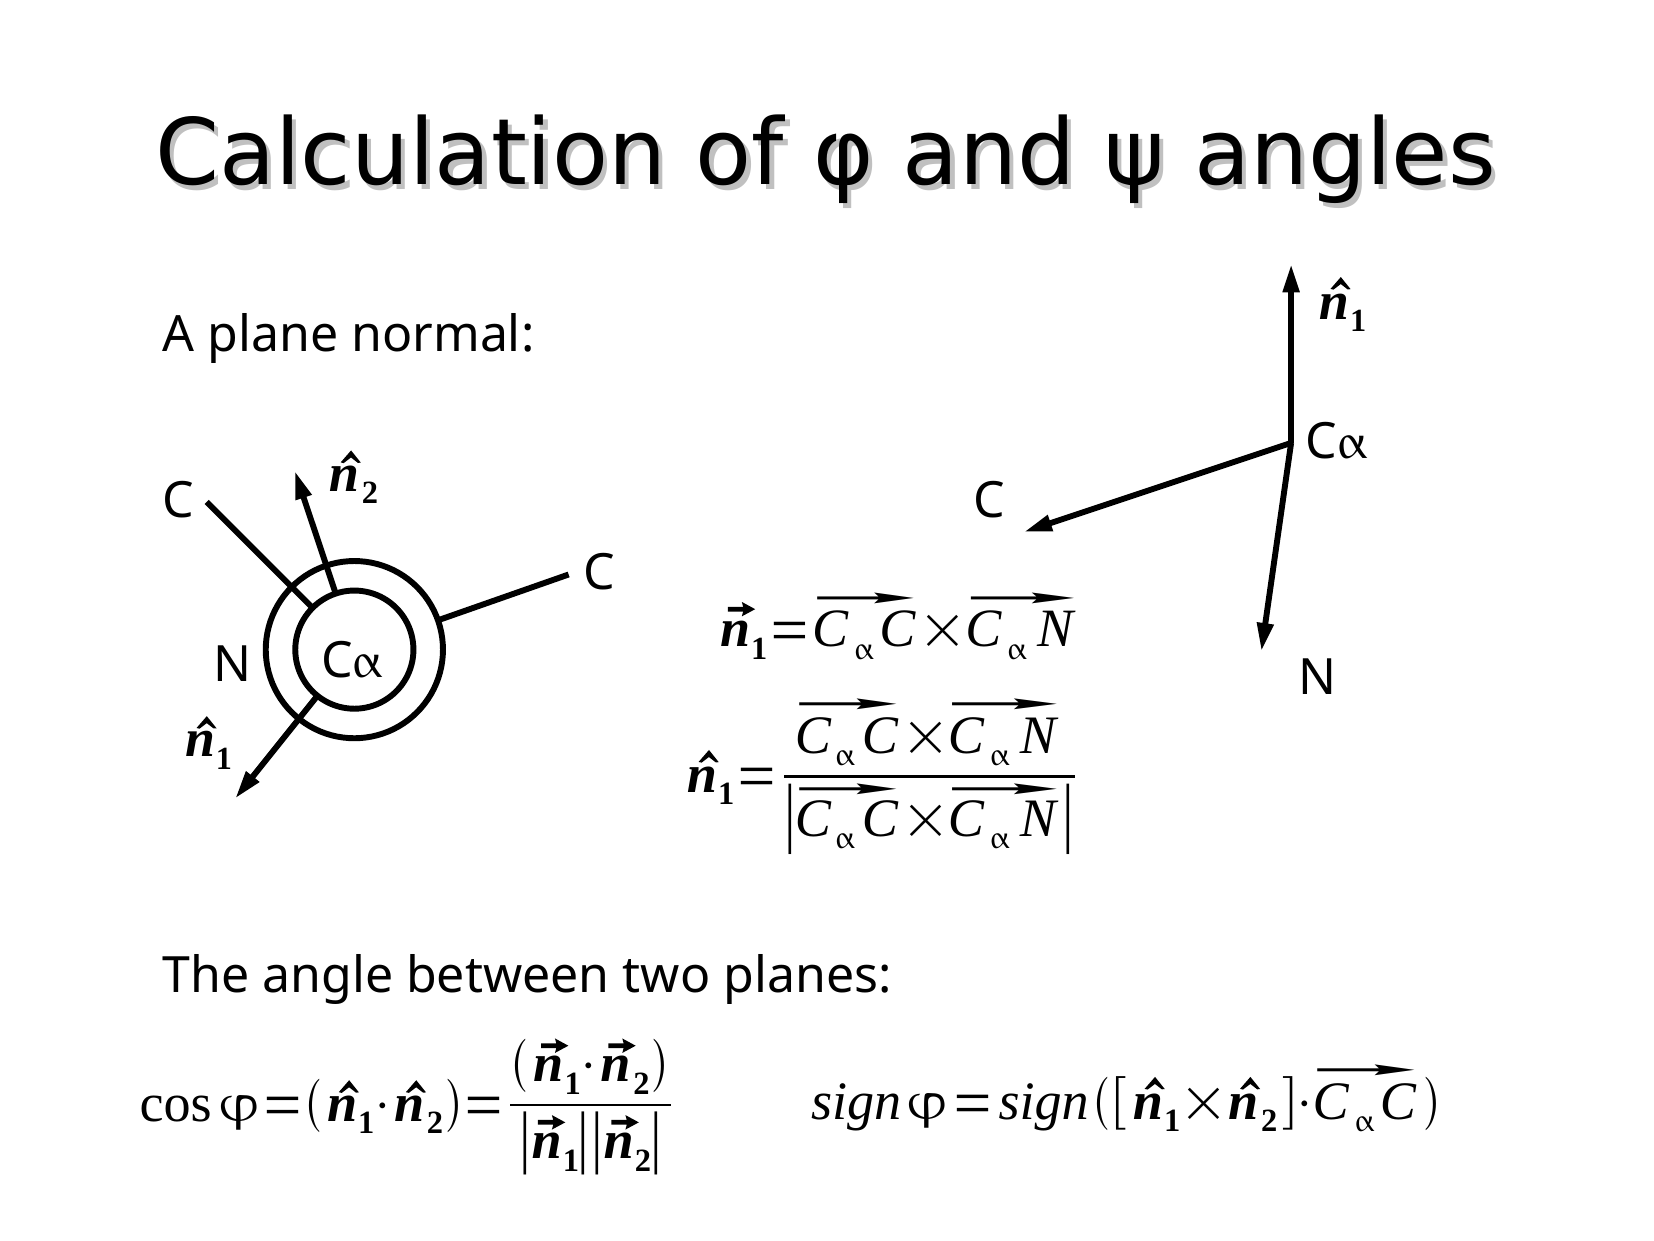

# Calculation of φ and ψ angles
C
C
N
A plane normal:
C
C
C
N
The angle between two planes: